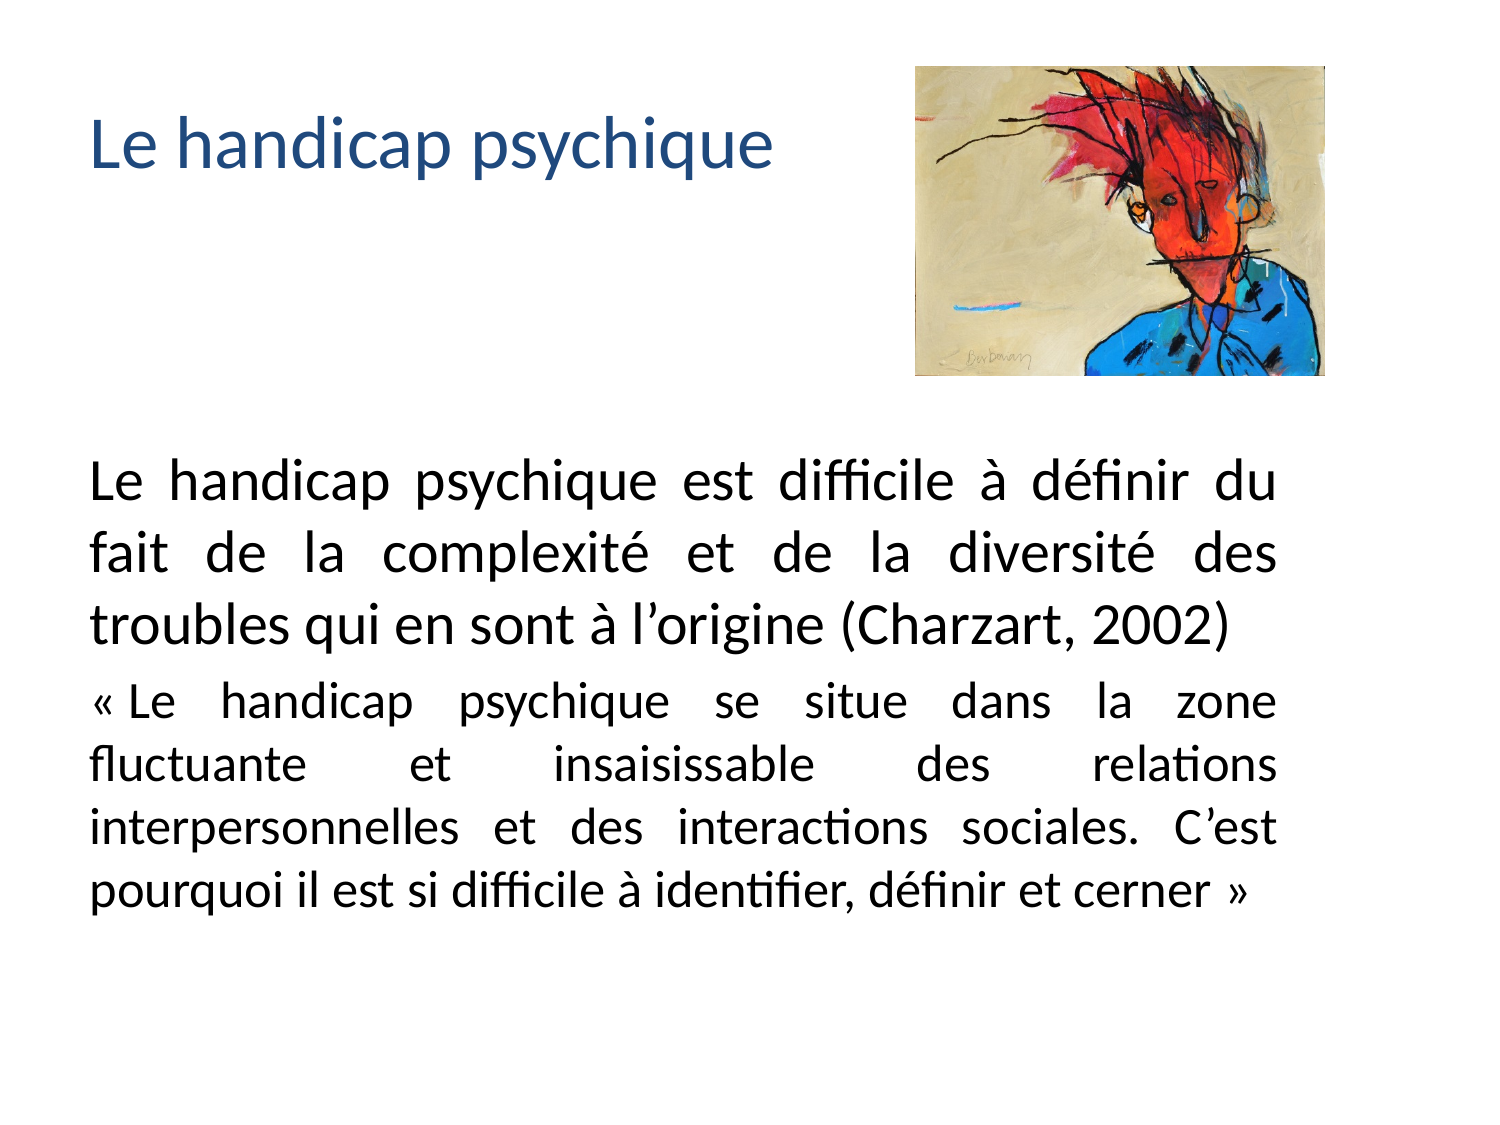

# Le handicap psychique
Le handicap psychique est difficile à définir du fait de la complexité et de la diversité des troubles qui en sont à l’origine (Charzart, 2002)
« Le handicap psychique se situe dans la zone fluctuante et insaisissable des relations interpersonnelles et des interactions sociales. C’est pourquoi il est si difficile à identifier, définir et cerner »